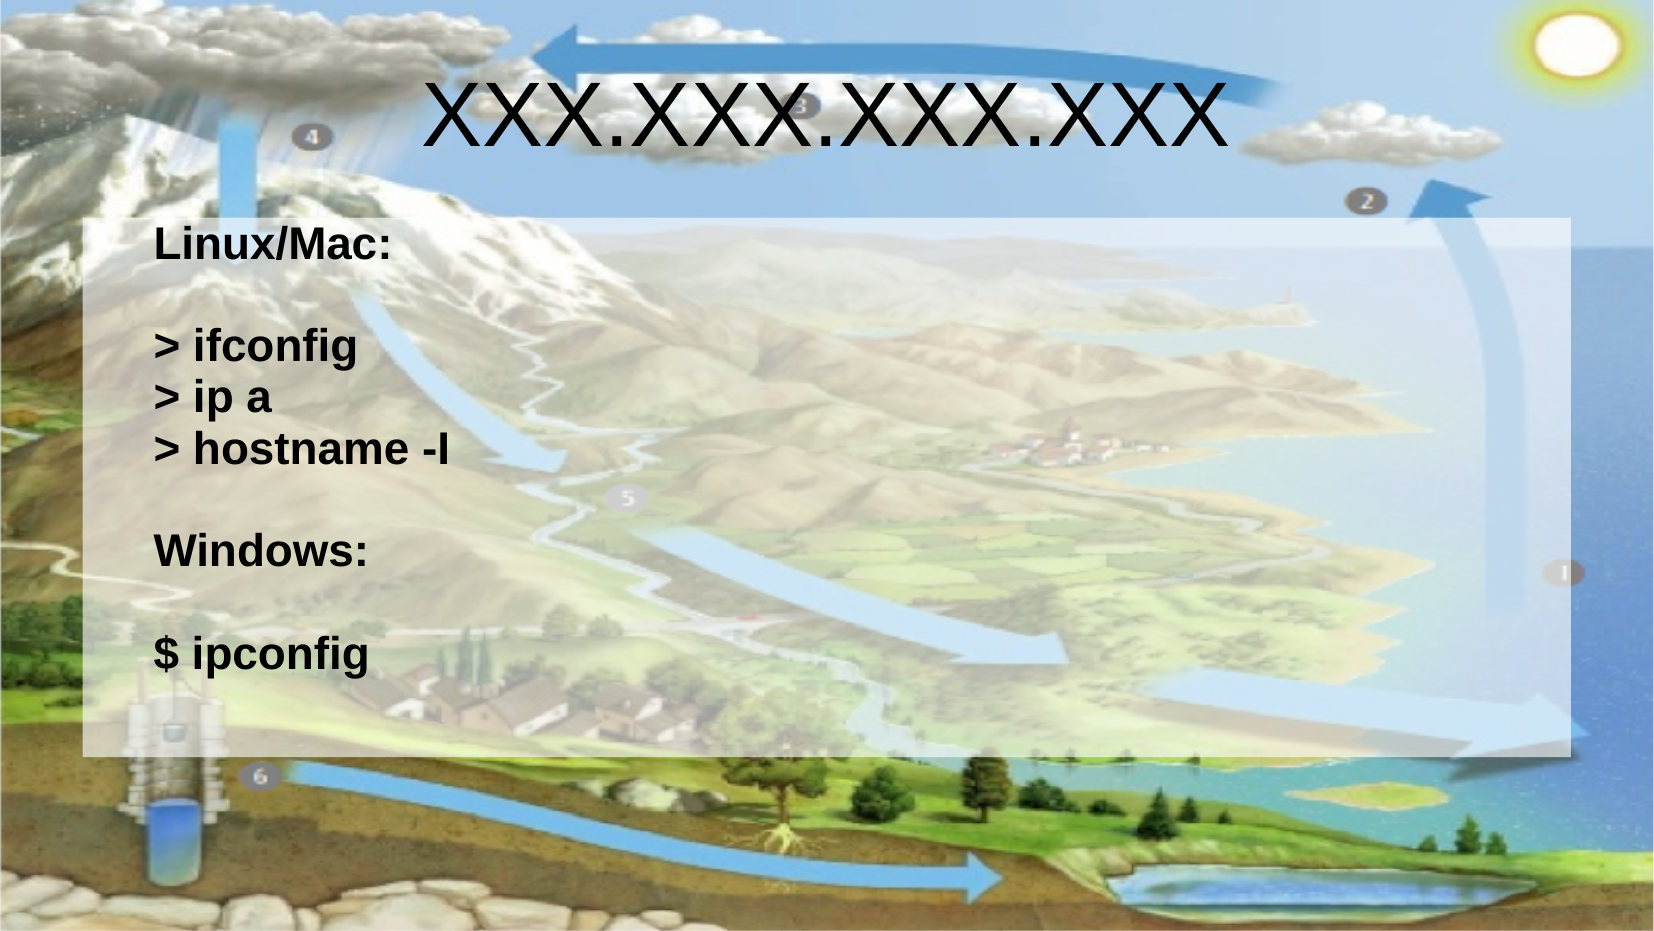

# XXX.XXX.XXX.XXX
Linux/Mac:
> ifconfig
> ip a
> hostname -I
Windows:
$ ipconfig